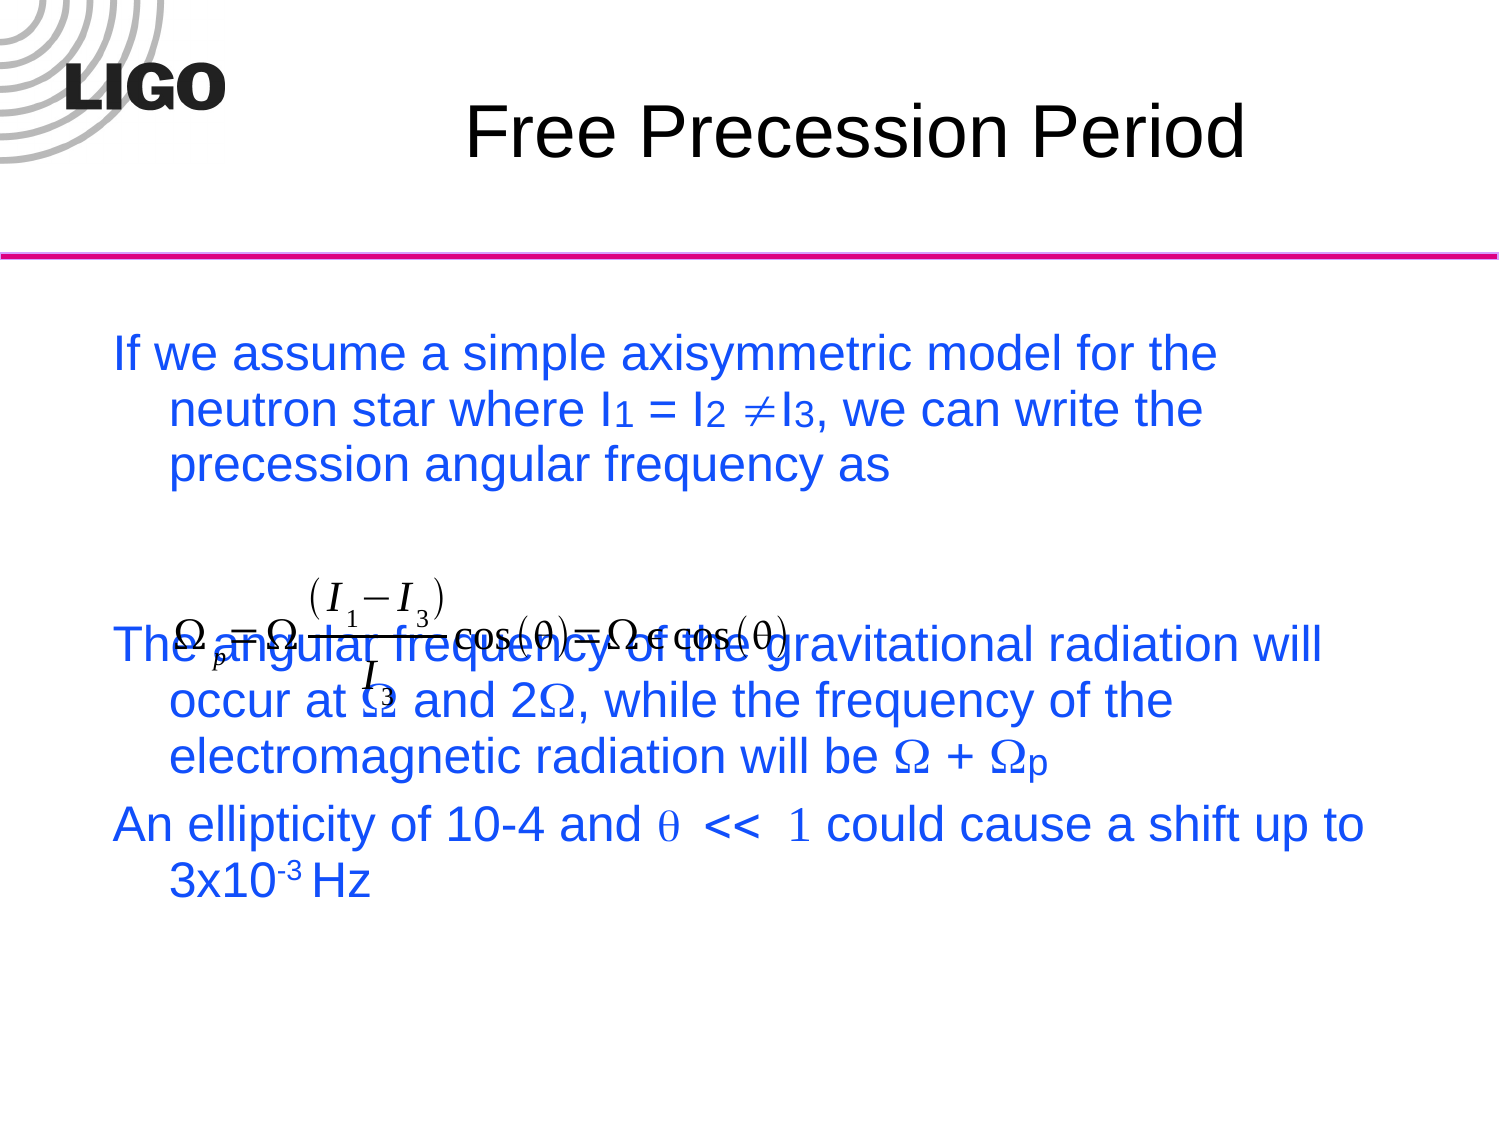

# Free Precession Period
If we assume a simple axisymmetric model for the neutron star where I1 = I2 ≠I3, we can write the precession angular frequency as
The angular frequency of the gravitational radiation will occur at  and 2, while the frequency of the electromagnetic radiation will be  + p
An ellipticity of 10-4 and  << 1 could cause a shift up to 3x10-3 Hz